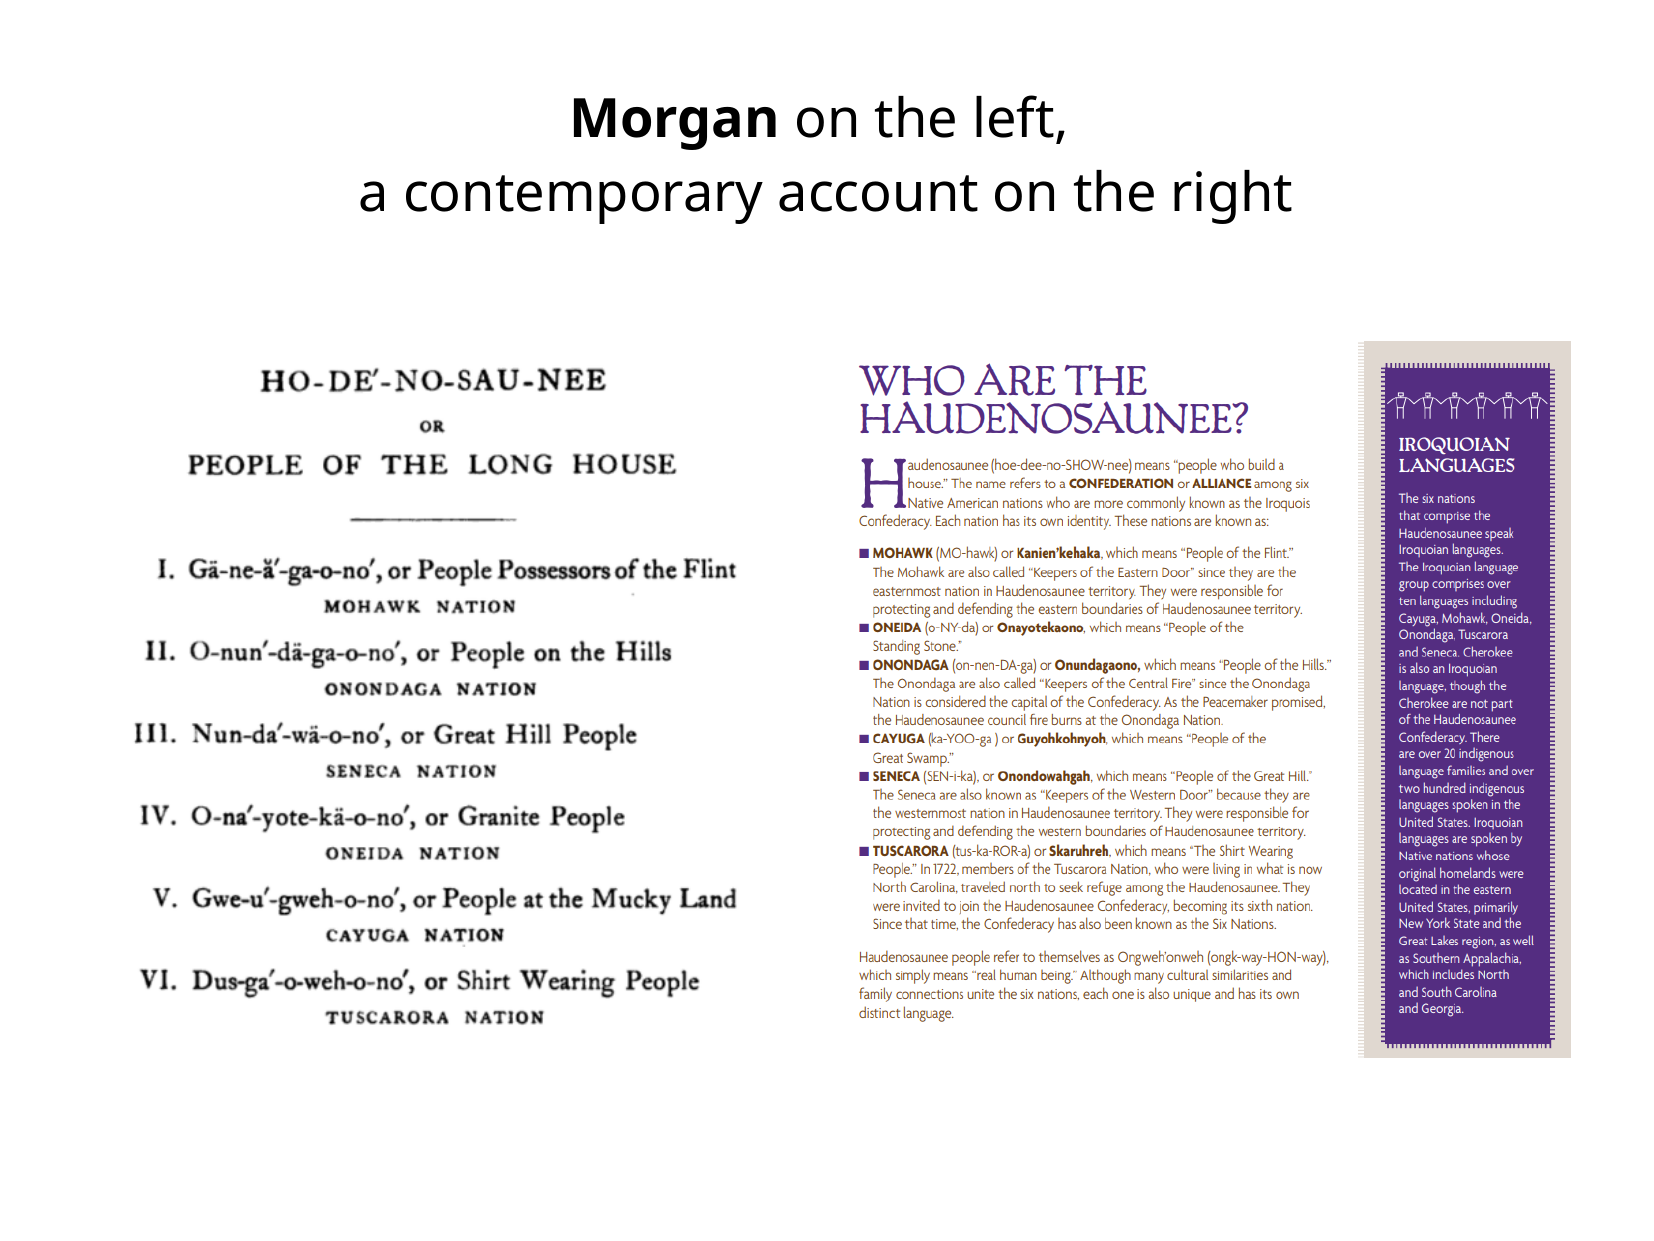

# Morgan on the left, a contemporary account on the right